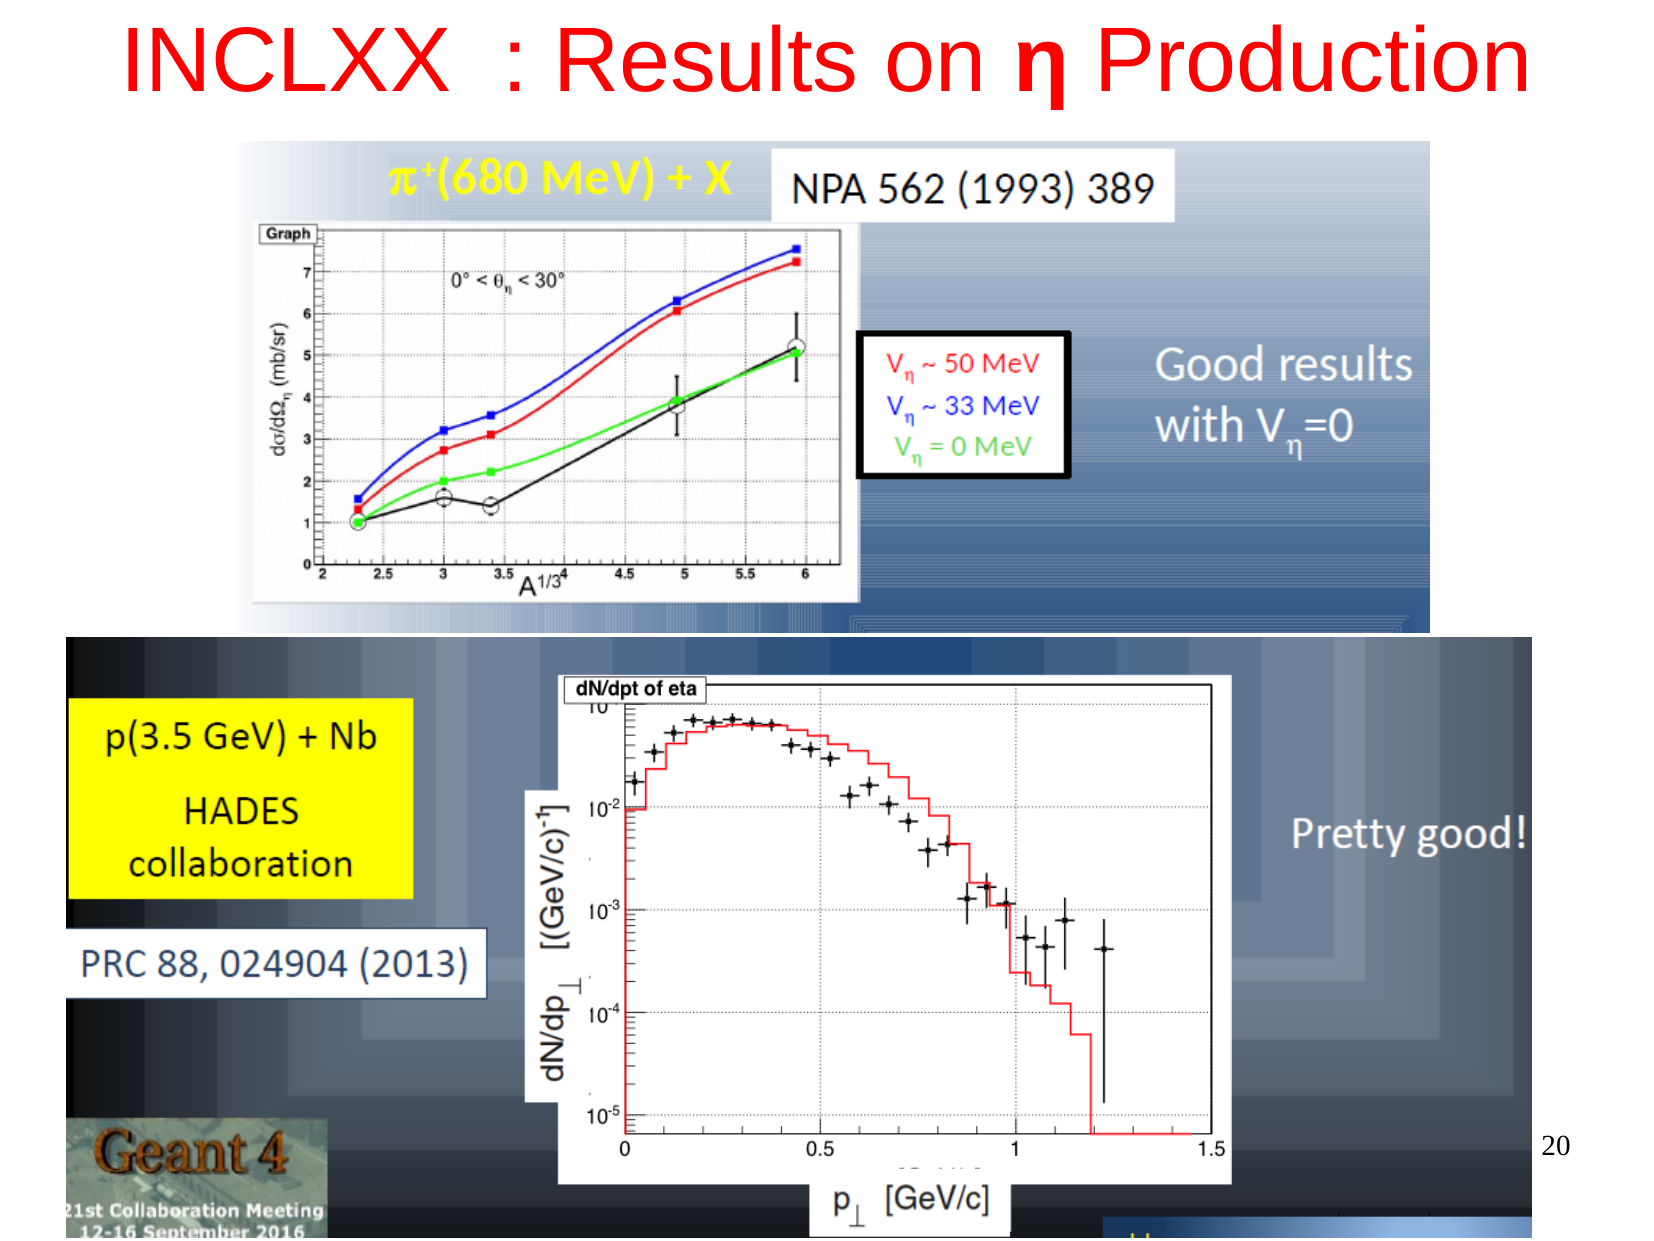

# INCLXX : Results on η Production
20